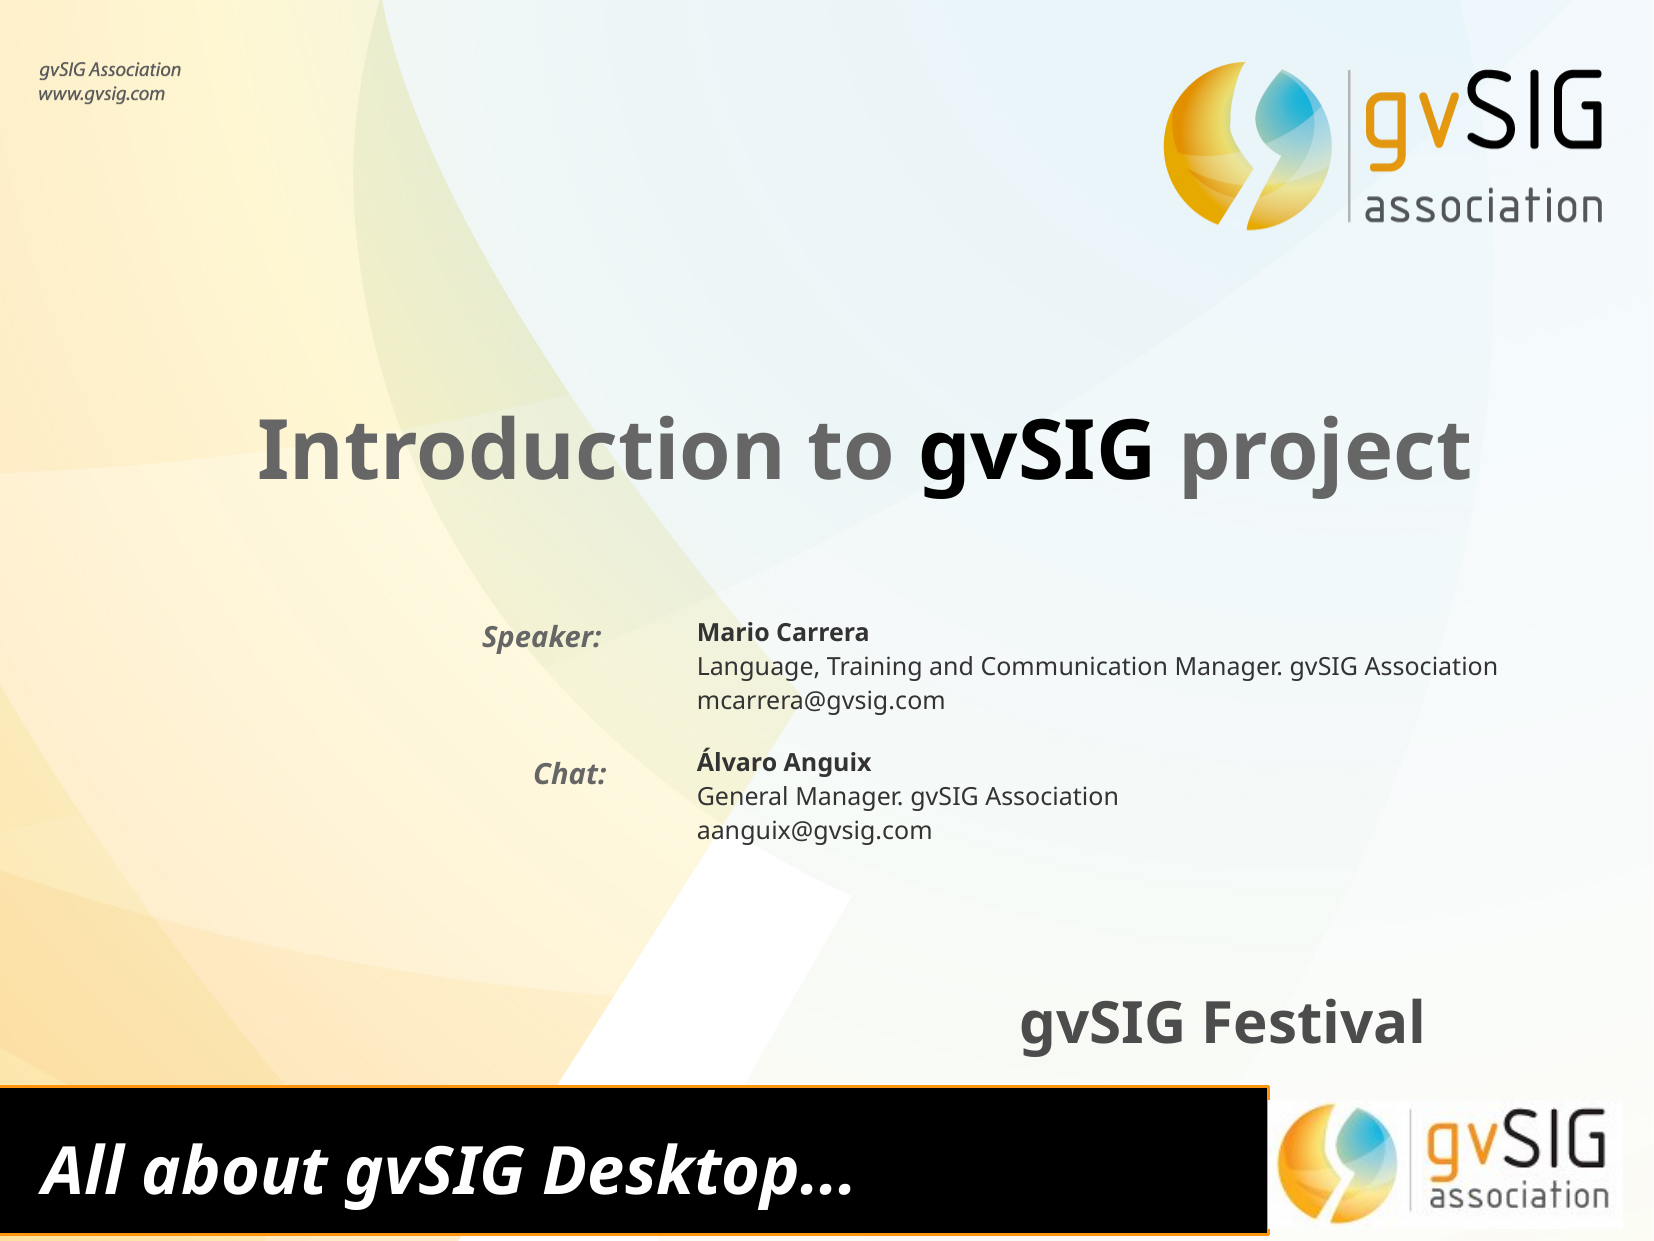

# Introduction to gvSIG project
Mario Carrera
Language, Training and Communication Manager. gvSIG Association
mcarrera@gvsig.com
Speaker:
Álvaro Anguix
General Manager. gvSIG Association
aanguix@gvsig.com
Chat:
gvSIG Festival
All about gvSIG Desktop...